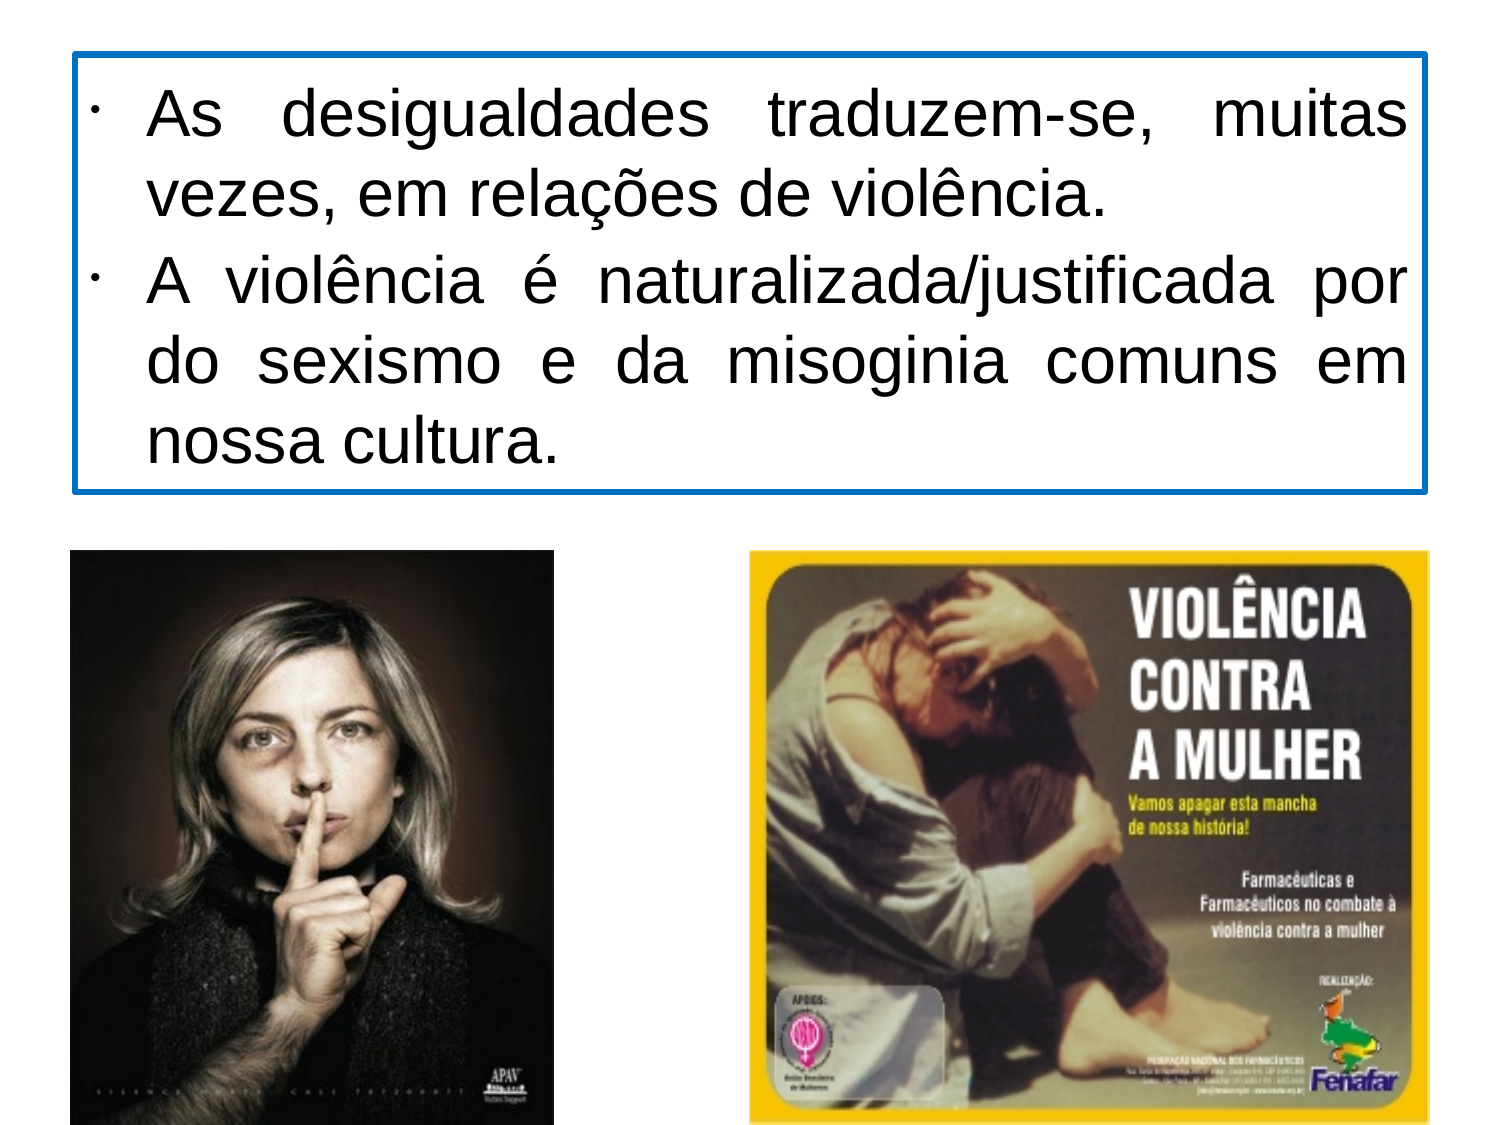

As desigualdades traduzem-se, muitas vezes, em relações de violência.
A violência é naturalizada/justificada por do sexismo e da misoginia comuns em nossa cultura.